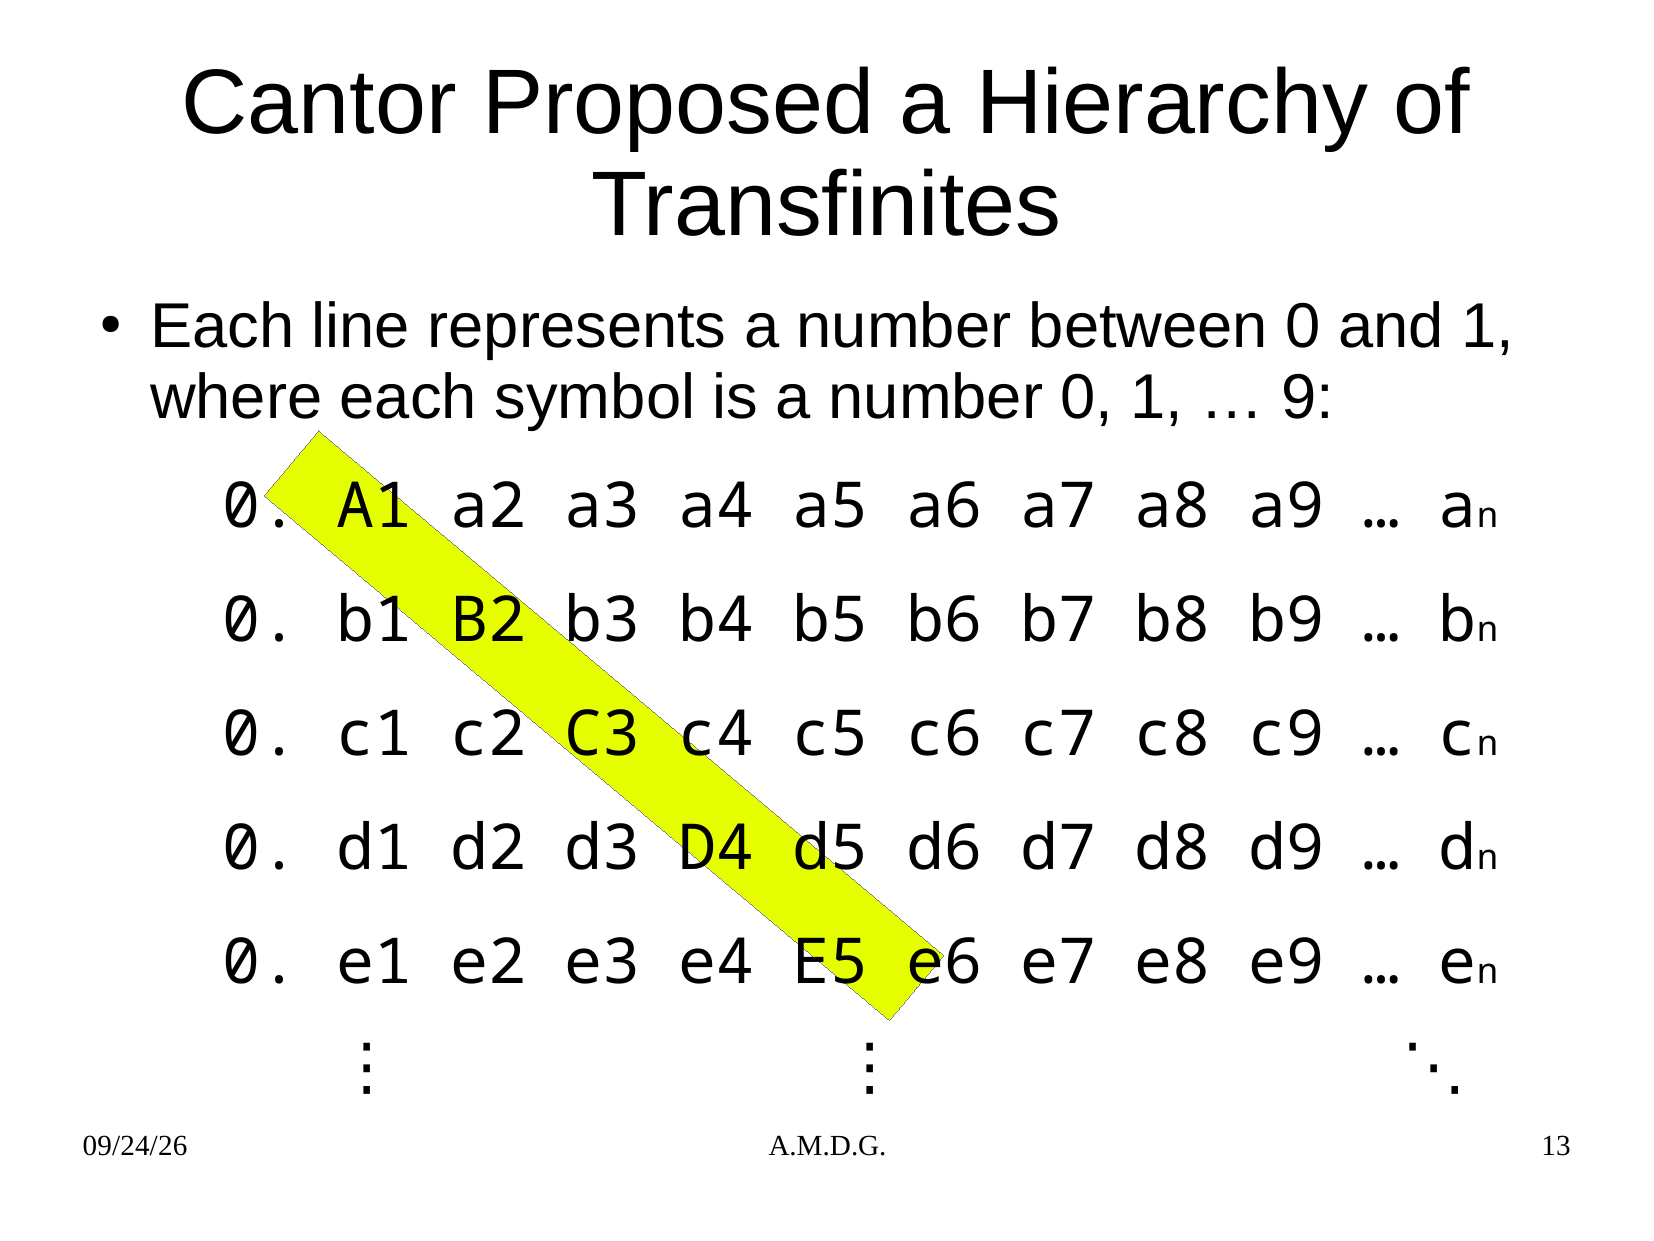

Cantor Proposed a Hierarchy of Transfinites
# Each line represents a number between 0 and 1, where each symbol is a number 0, 1, … 9:
0. A1 a2 a3 a4 a5 a6 a7 a8 a9 … an
0. b1 B2 b3 b4 b5 b6 b7 b8 b9 … bn
0. c1 c2 C3 c4 c5 c6 c7 c8 c9 … cn
0. d1 d2 d3 D4 d5 d6 d7 d8 d9 … dn
0. e1 e2 e3 e4 E5 e6 e7 e8 e9 … en
 ⋮ ⋮ ⋱
A.M.D.G.
13